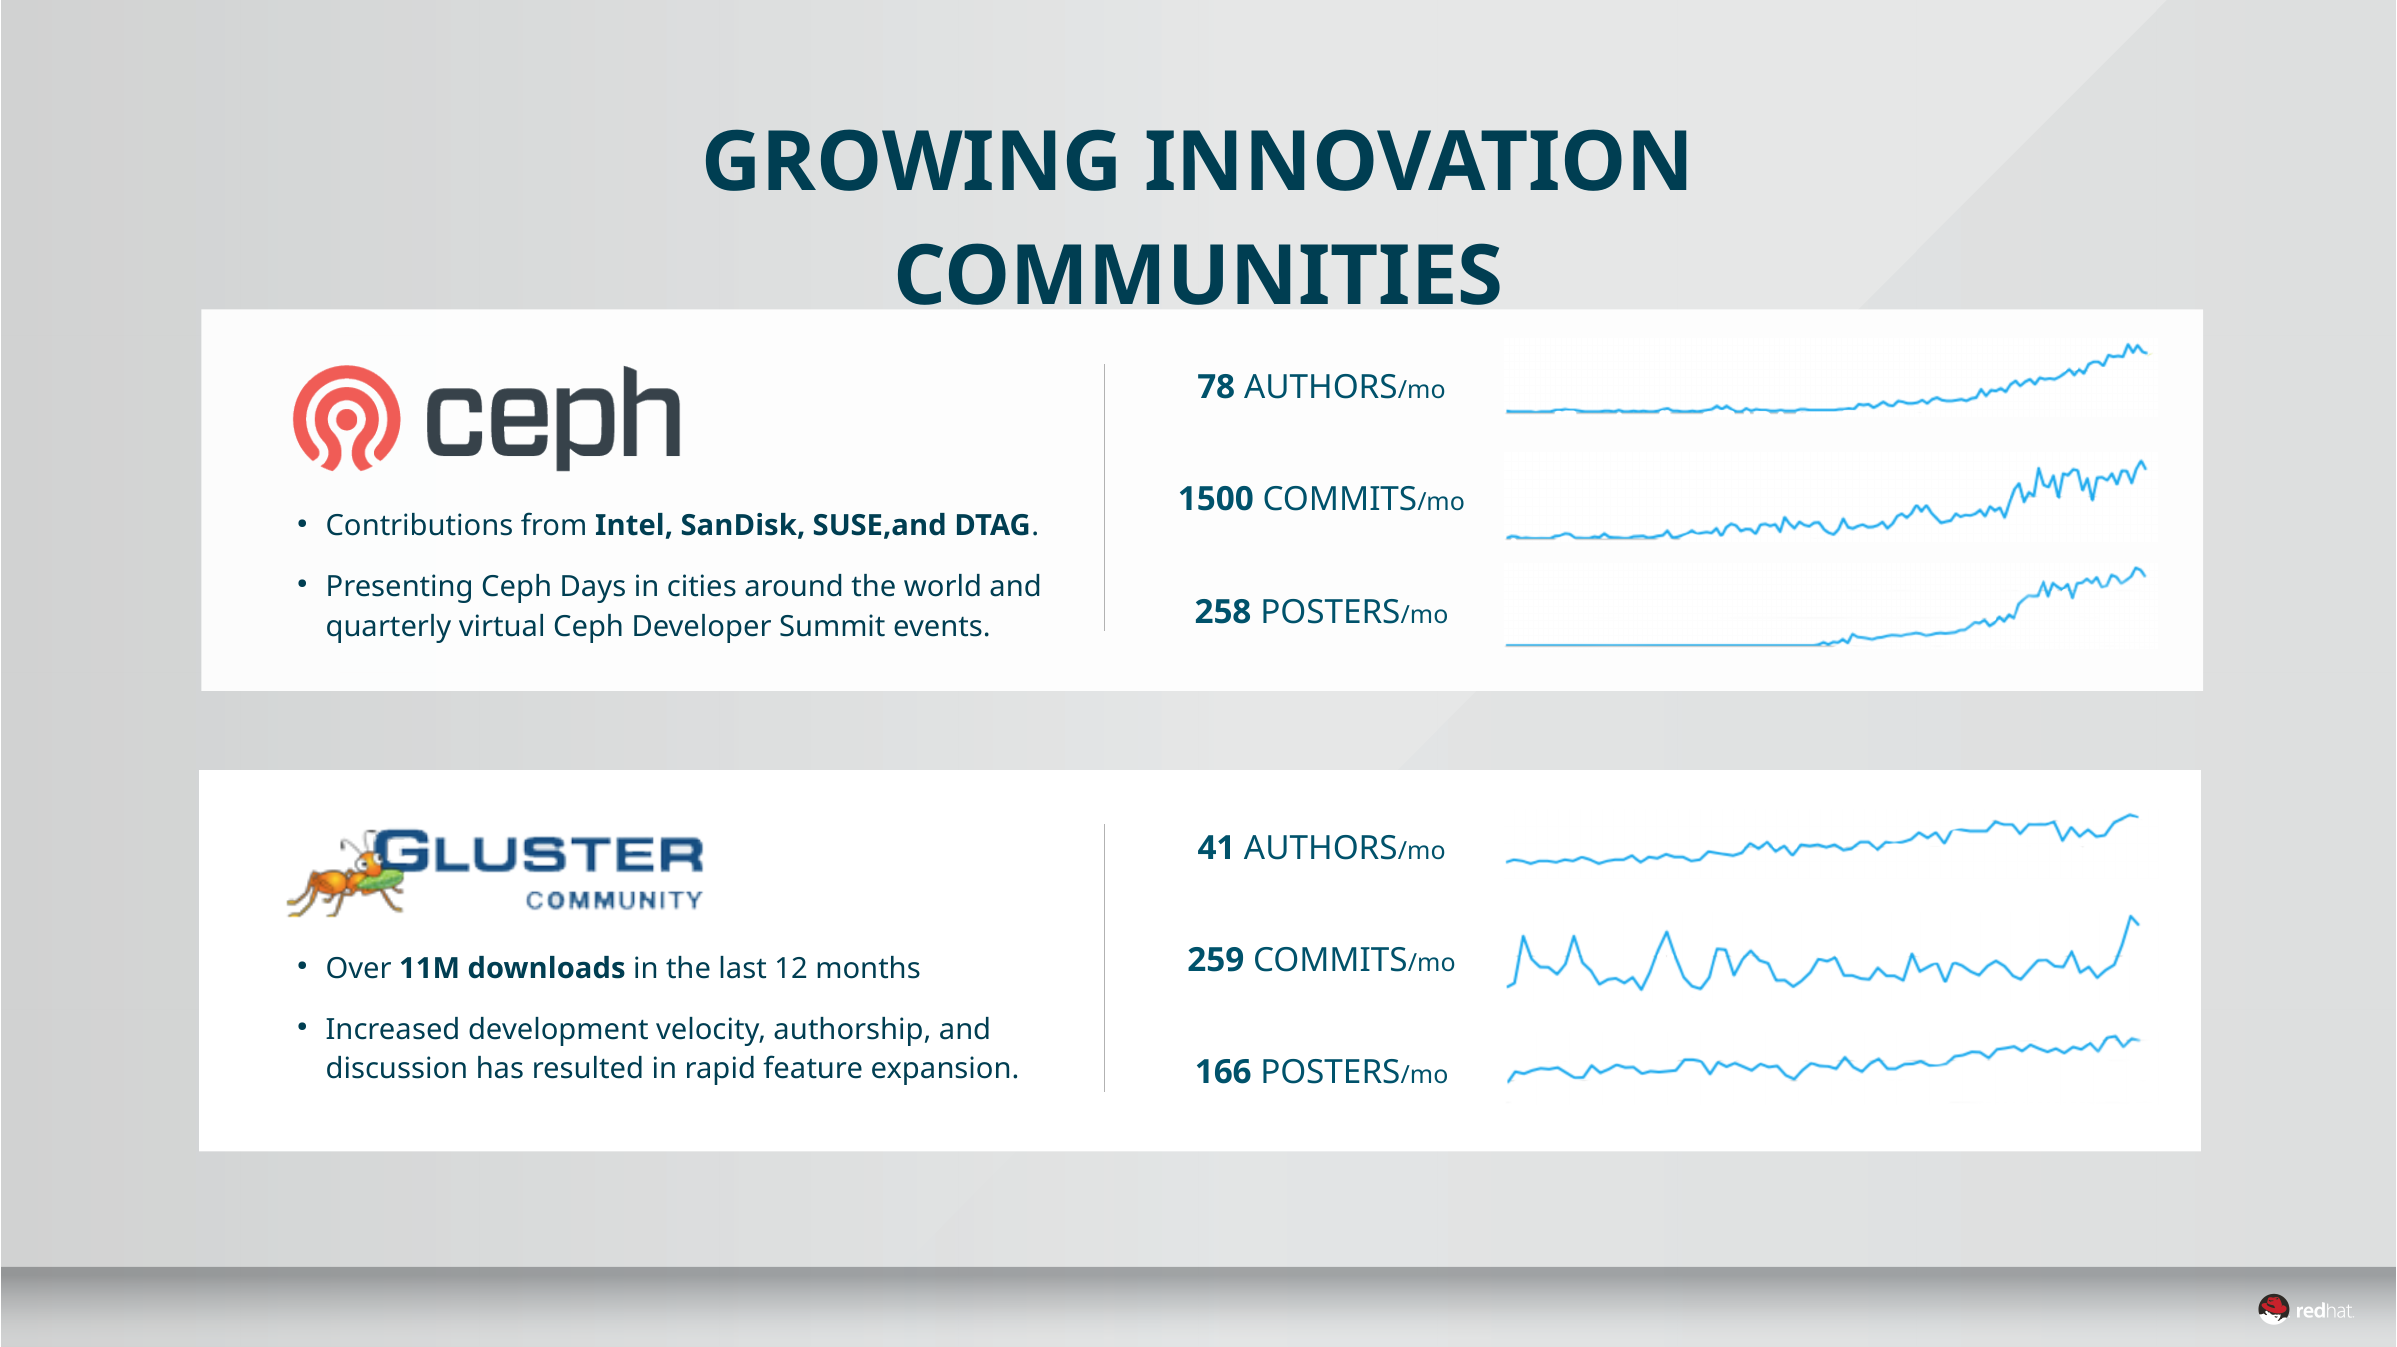

GROWING INNOVATION COMMUNITIES
78 AUTHORS/mo
1500 COMMITS/mo
Contributions from Intel, SanDisk, SUSE,and DTAG.
Presenting Ceph Days in cities around the world and quarterly virtual Ceph Developer Summit events.
258 POSTERS/mo
41 AUTHORS/mo
259 COMMITS/mo
Over 11M downloads in the last 12 months
Increased development velocity, authorship, and discussion has resulted in rapid feature expansion.
166 POSTERS/mo